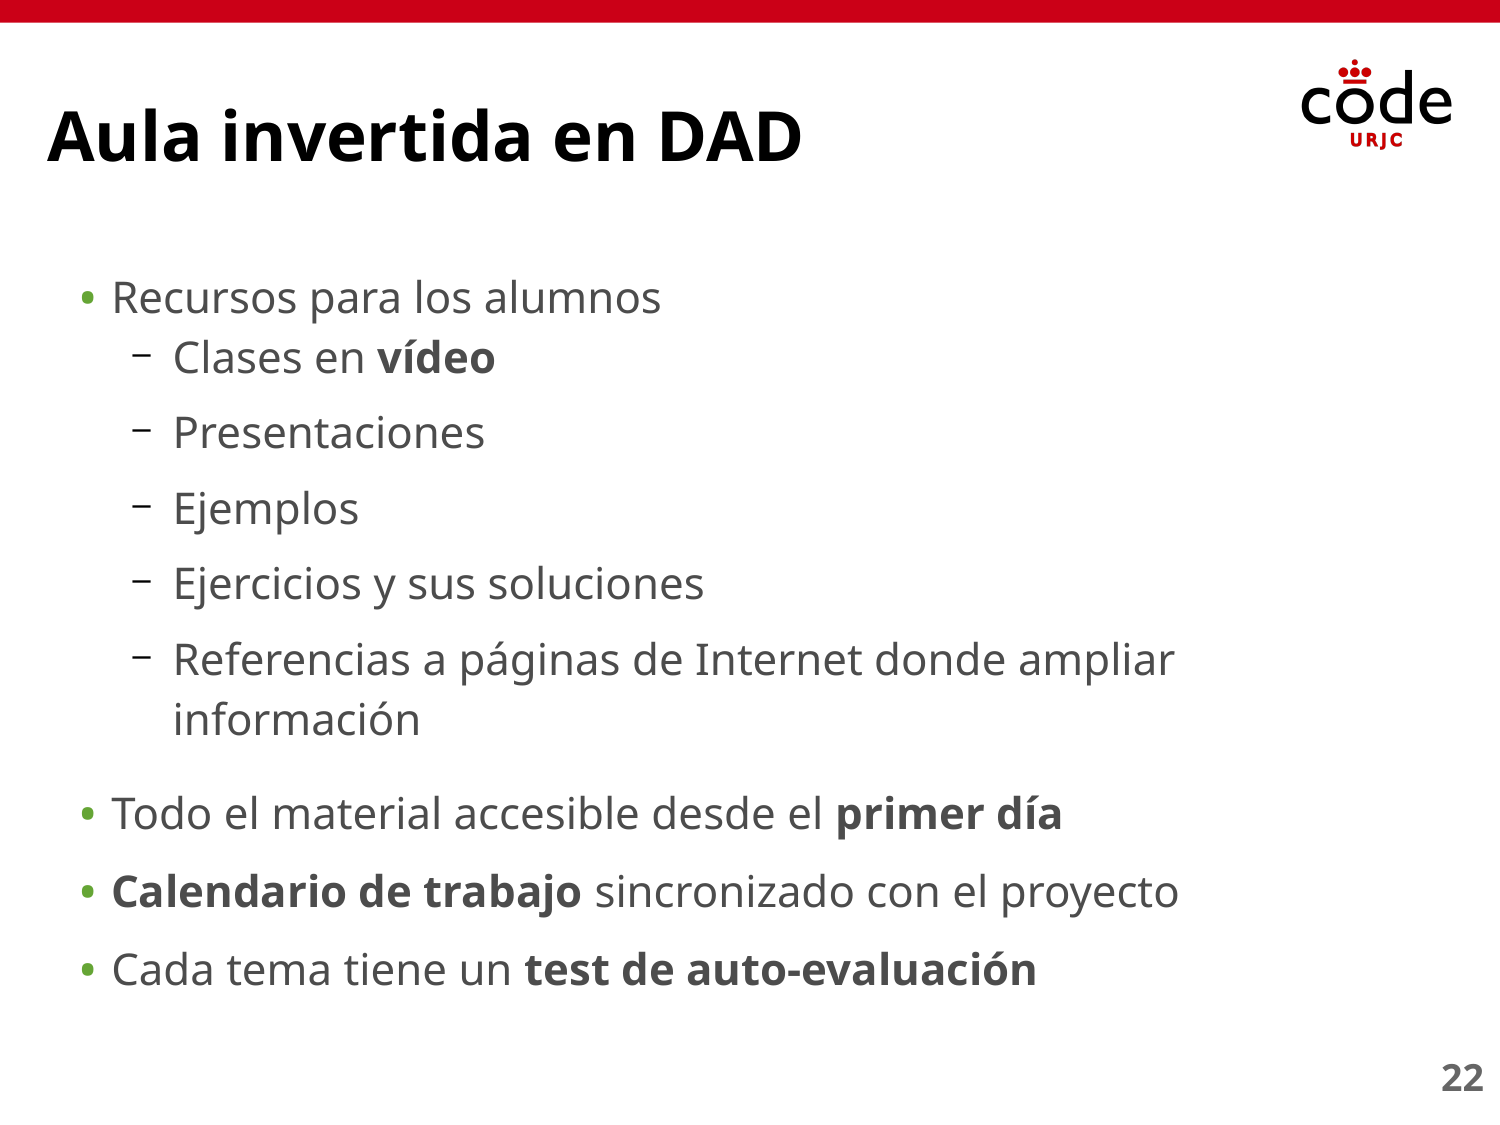

# Aula invertida en DAD
Recursos para los alumnos
Clases en vídeo
Presentaciones
Ejemplos
Ejercicios y sus soluciones
Referencias a páginas de Internet donde ampliar información
Todo el material accesible desde el primer día
Calendario de trabajo sincronizado con el proyecto
Cada tema tiene un test de auto-evaluación